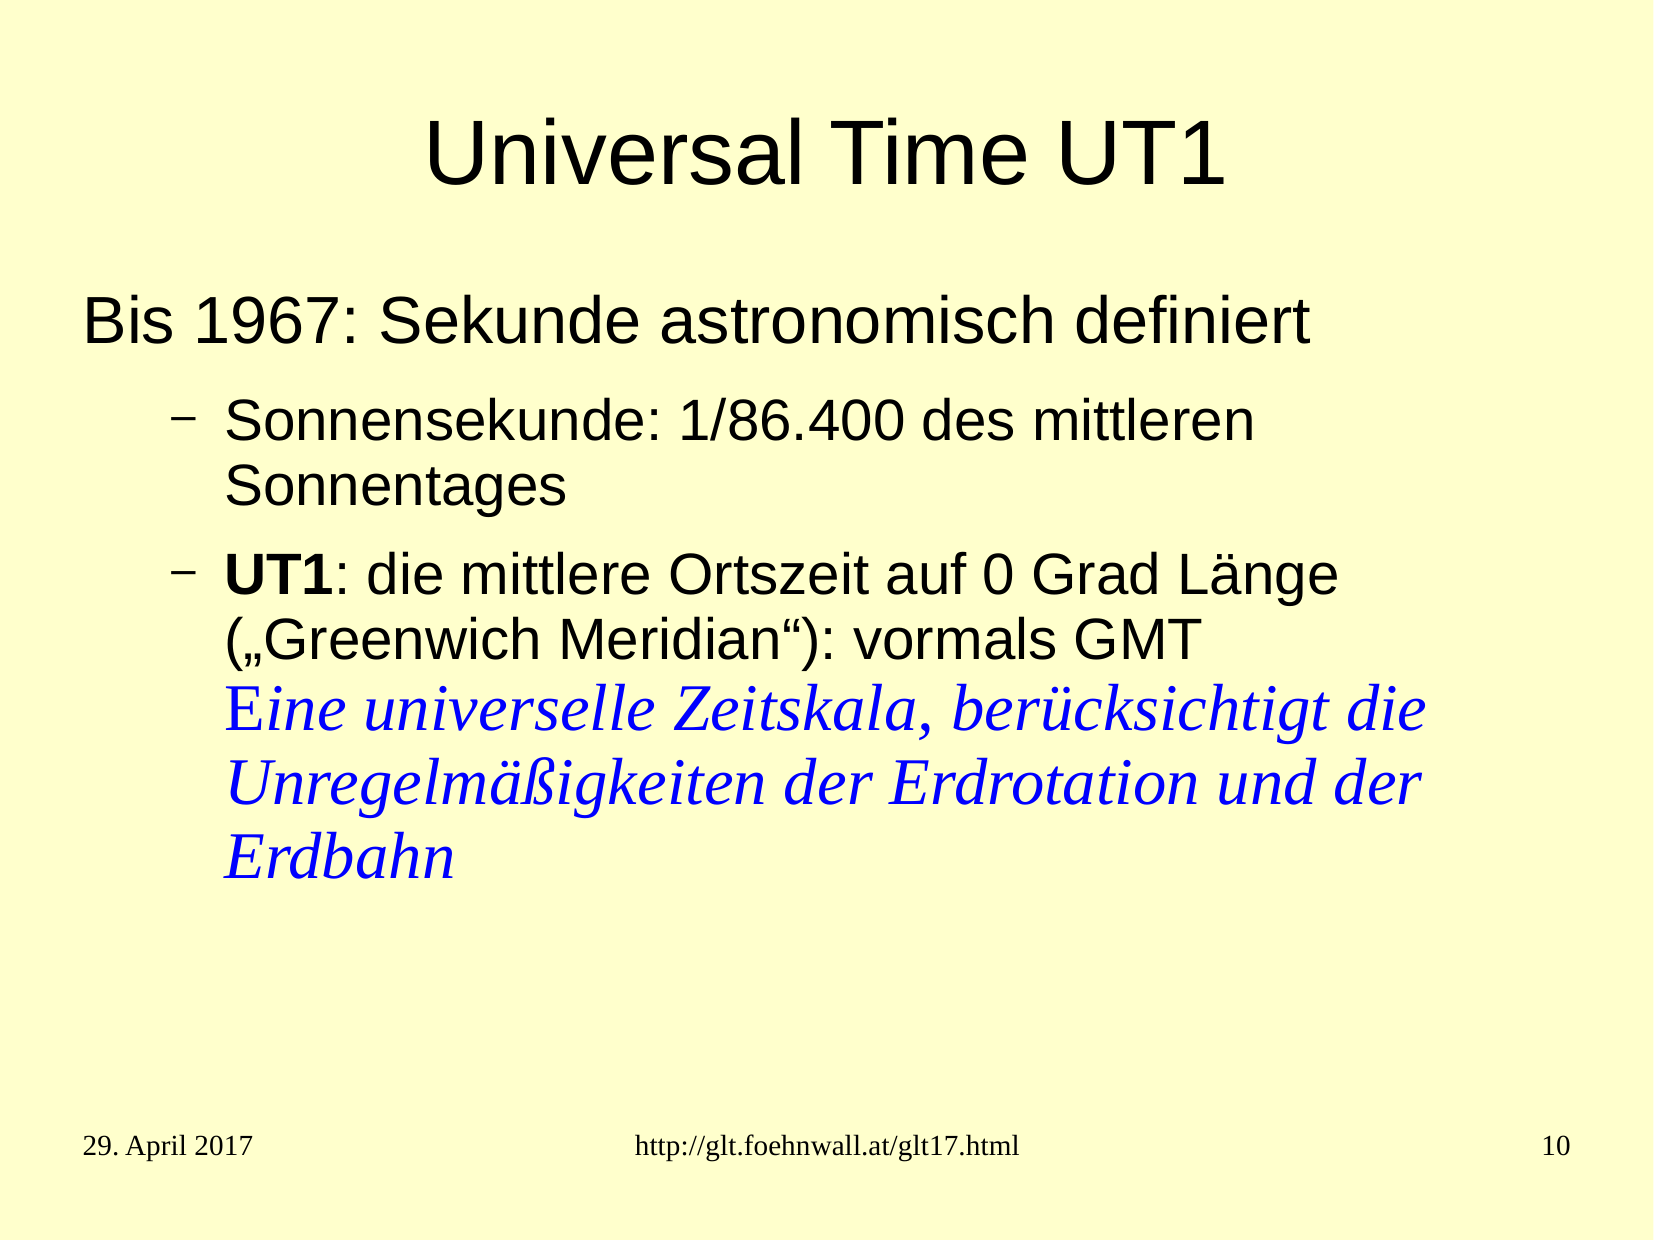

# Universal Time UT1
Bis 1967: Sekunde astronomisch definiert
Sonnensekunde: 1/86.400 des mittleren Sonnentages
UT1: die mittlere Ortszeit auf 0 Grad Länge („Greenwich Meridian“): vormals GMT
Eine universelle Zeitskala, berücksichtigt die Unregelmäßigkeiten der Erdrotation und der Erdbahn
29. April 2017
http://glt.foehnwall.at/glt17.html
10